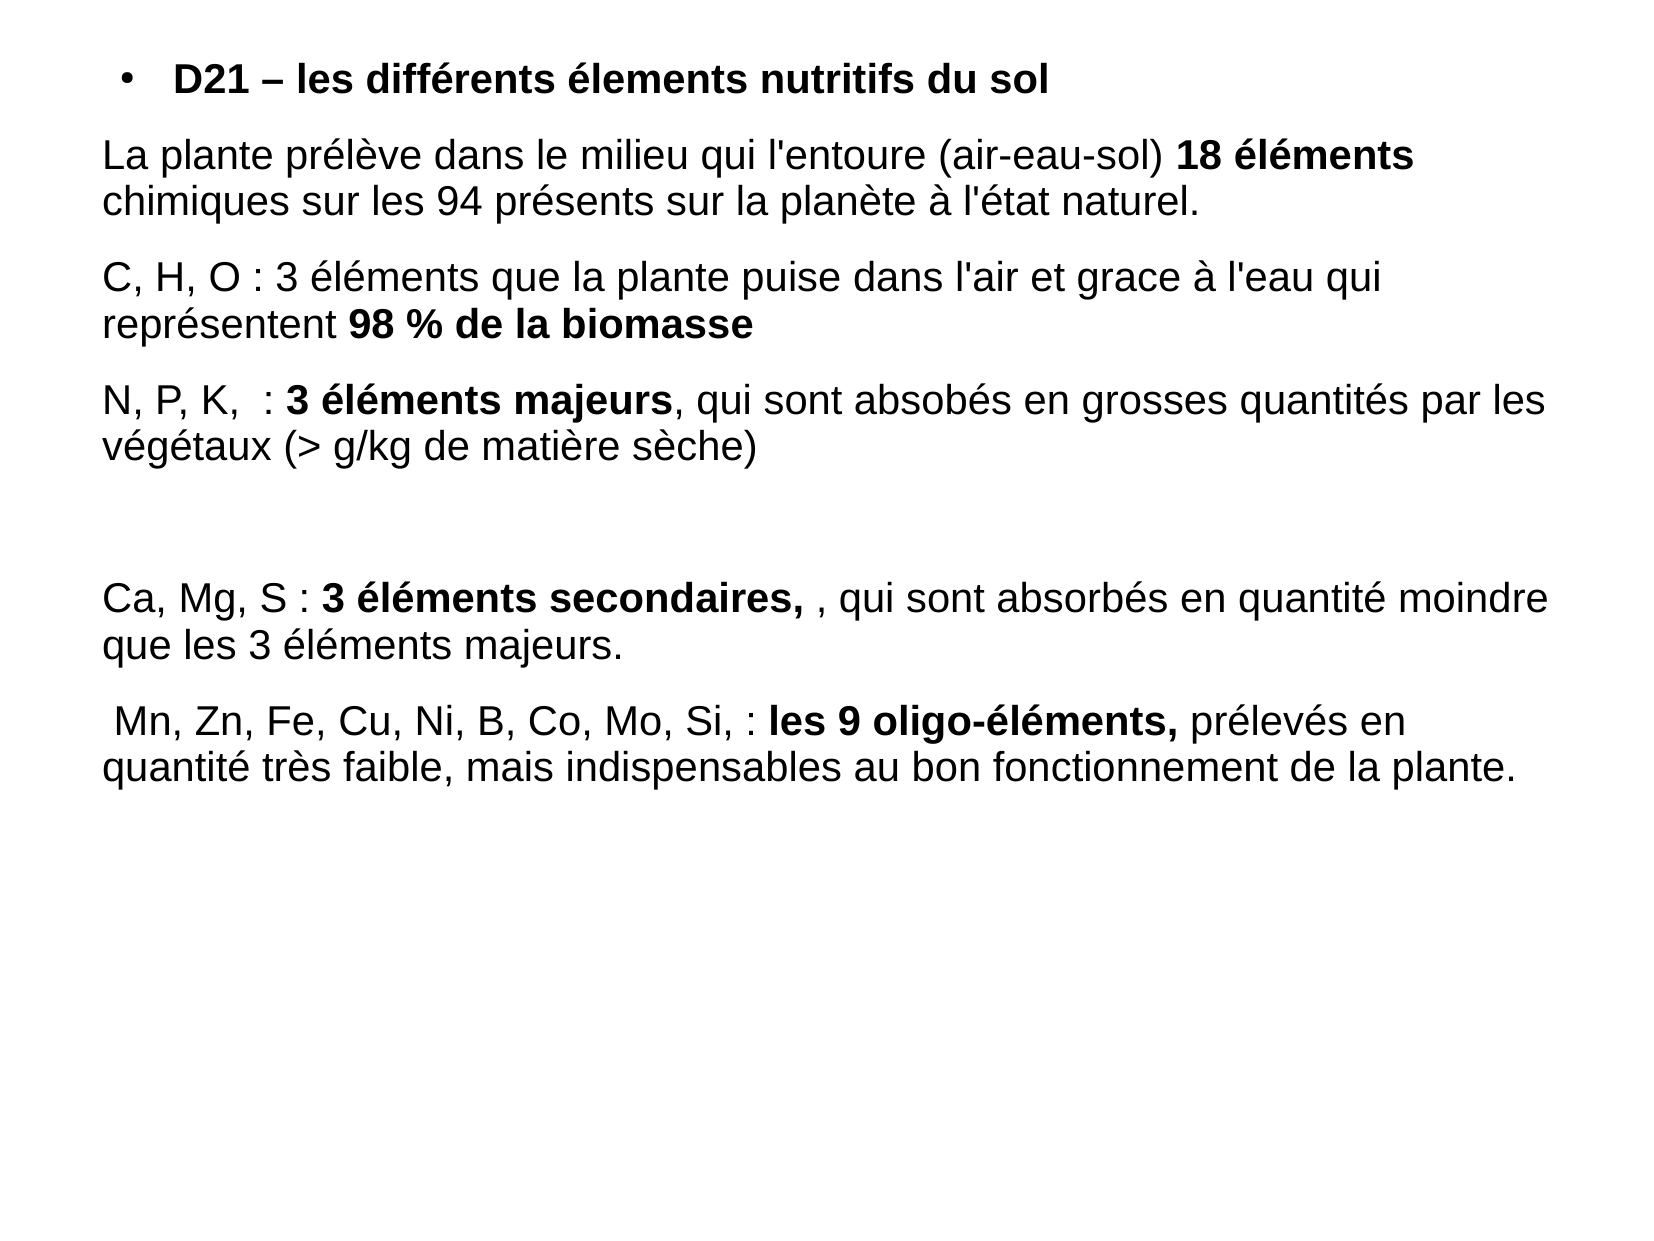

# D21 – les différents élements nutritifs du sol
La plante prélève dans le milieu qui l'entoure (air-eau-sol) 18 éléments chimiques sur les 94 présents sur la planète à l'état naturel.
C, H, O : 3 éléments que la plante puise dans l'air et grace à l'eau qui représentent 98 % de la biomasse
N, P, K,  : 3 éléments majeurs, qui sont absobés en grosses quantités par les végétaux (> g/kg de matière sèche)
Ca, Mg, S : 3 éléments secondaires, , qui sont absorbés en quantité moindre que les 3 éléments majeurs.
 Mn, Zn, Fe, Cu, Ni, B, Co, Mo, Si, : les 9 oligo-éléments, prélevés en quantité très faible, mais indispensables au bon fonctionnement de la plante.